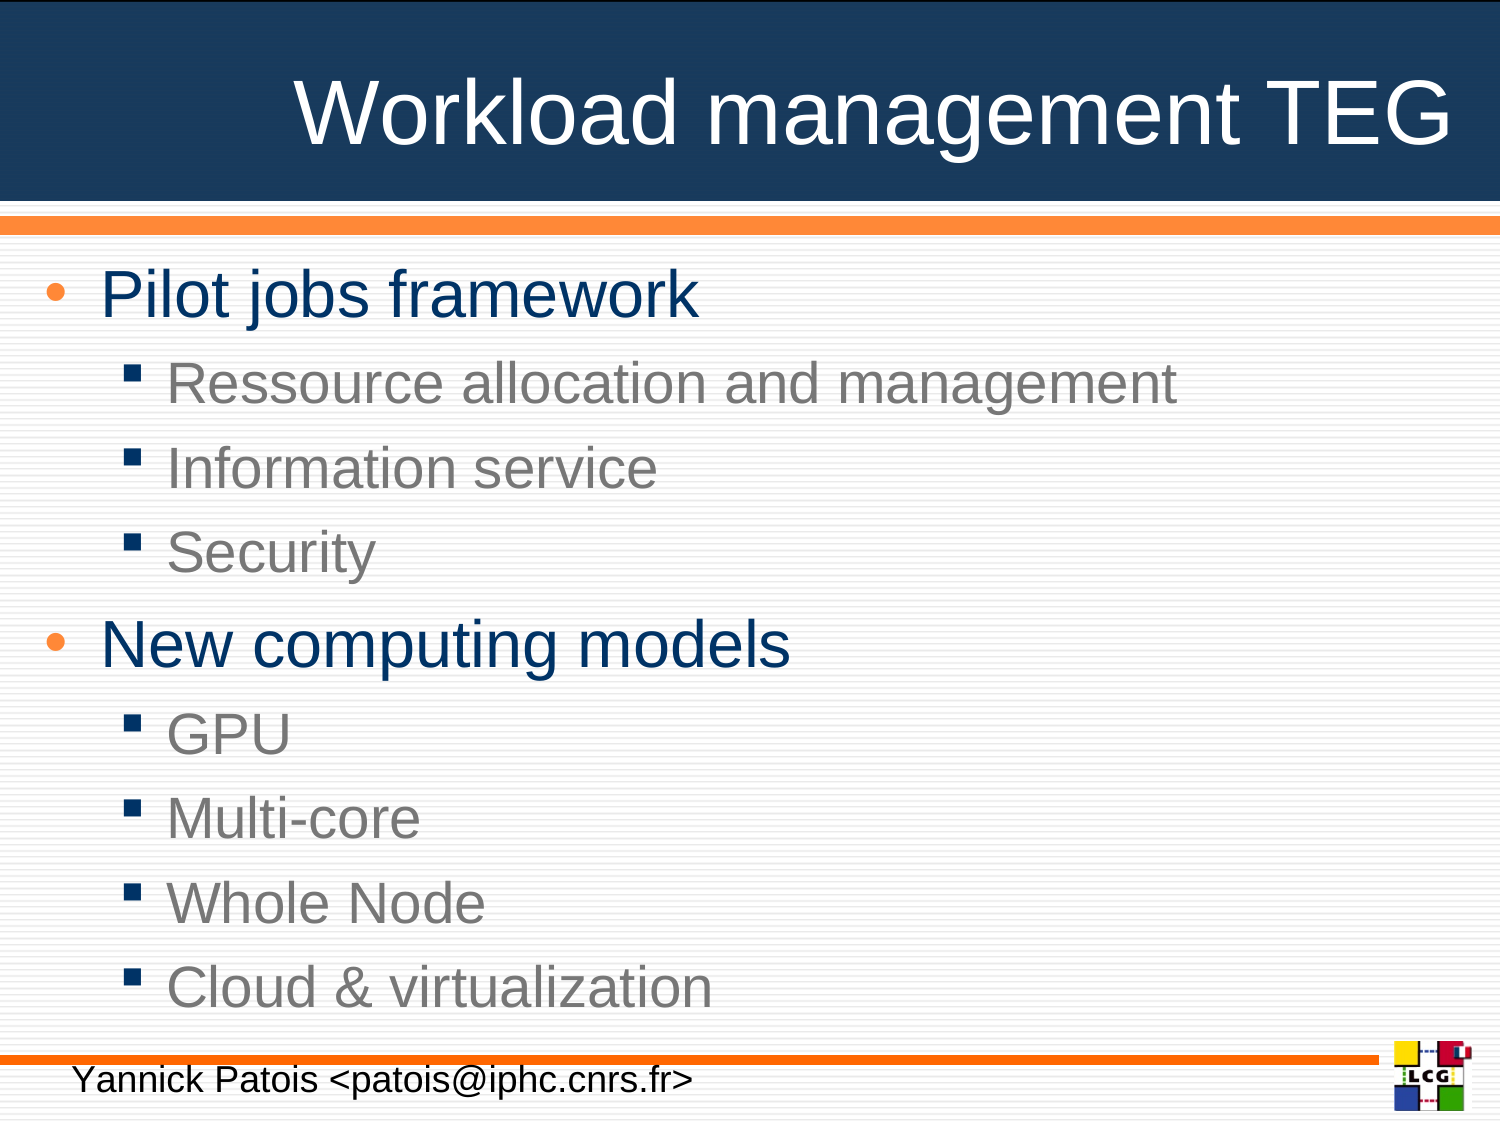

# Workload management TEG
Pilot jobs framework
Ressource allocation and management
Information service
Security
New computing models
GPU
Multi-core
Whole Node
Cloud & virtualization